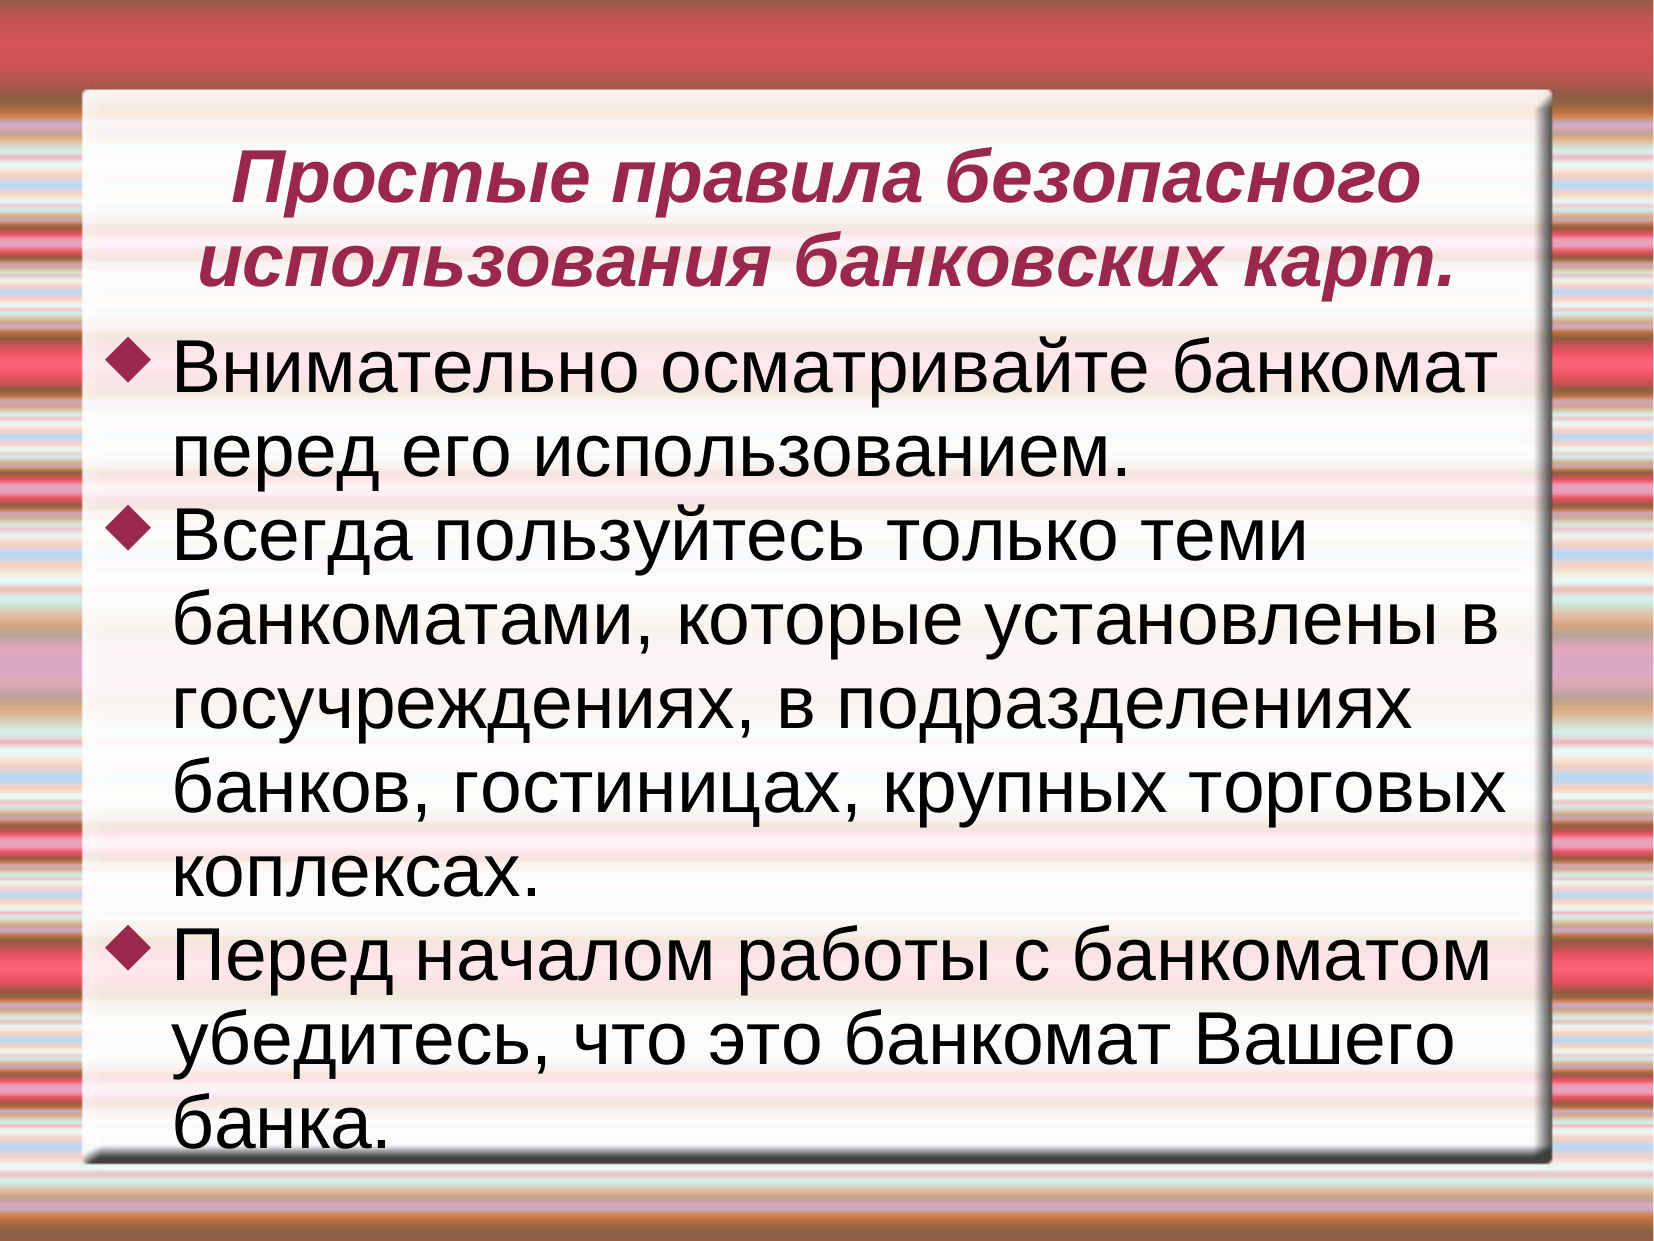

# Простые правила безопасного использования банковских карт.
Внимательно осматривайте банкомат перед его использованием.
Всегда пользуйтесь только теми банкоматами, которые установлены в госучреждениях, в подразделениях банков, гостиницах, крупных торговых коплексах.
Перед началом работы с банкоматом убедитесь, что это банкомат Вашего банка.